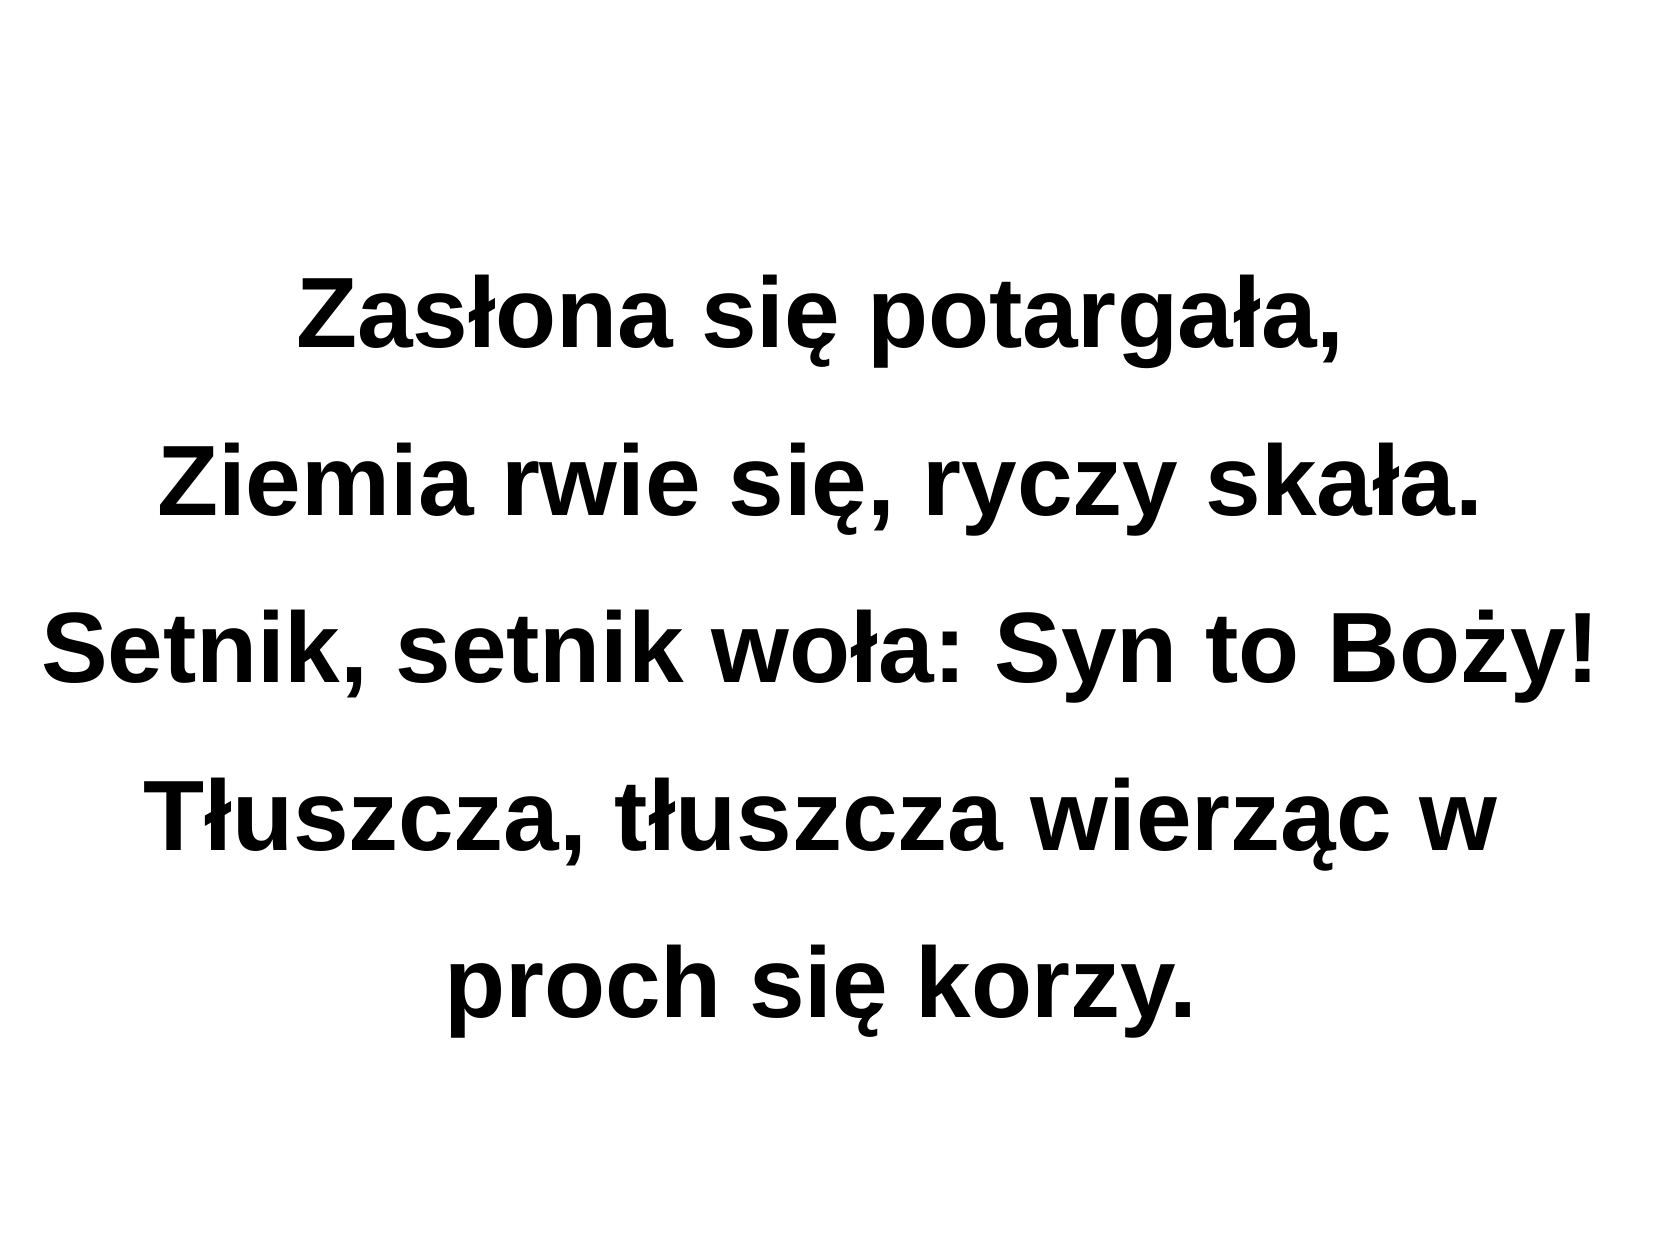

# Zasłona się potargała,
Ziemia rwie się, ryczy skała.
Setnik, setnik woła: Syn to Boży!
Tłuszcza, tłuszcza wierząc w proch się korzy.